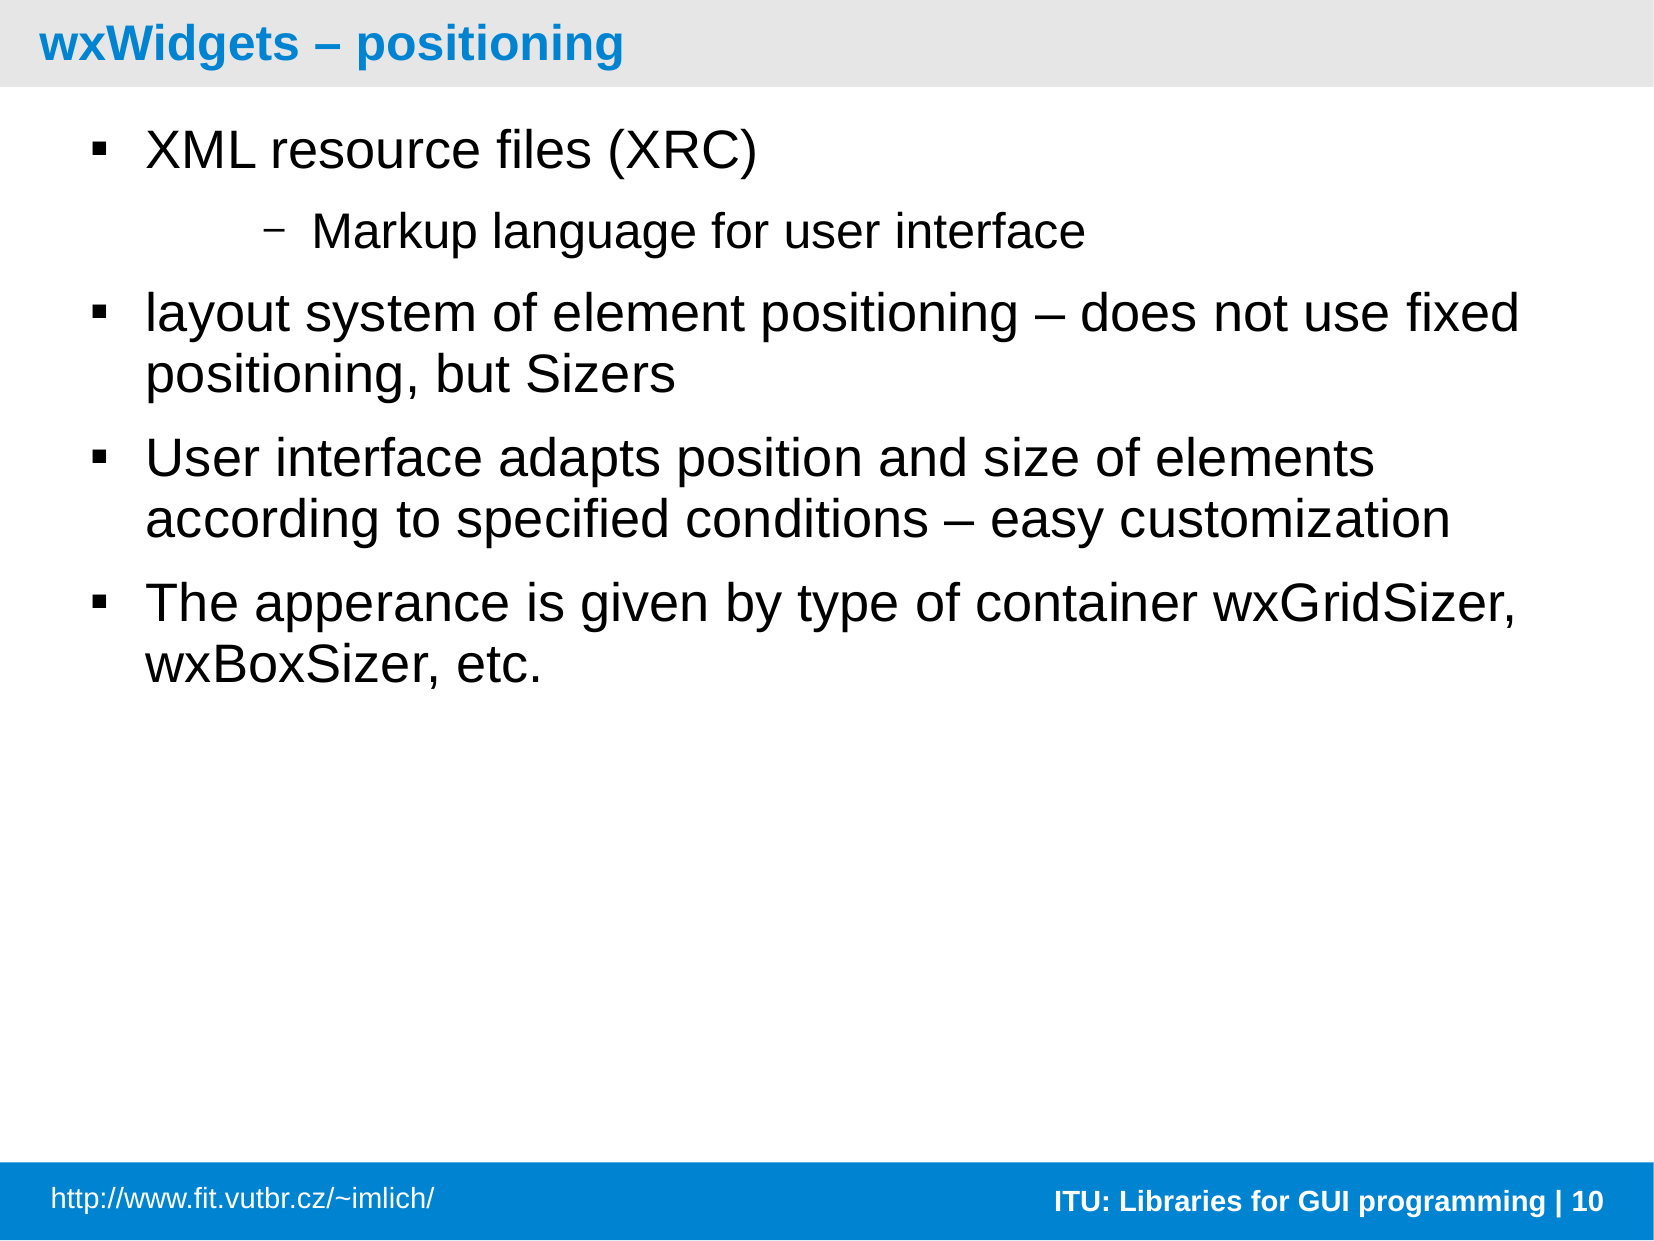

# wxWidgets – positioning
XML resource files (XRC)
Markup language for user interface
layout system of element positioning – does not use fixed positioning, but Sizers
User interface adapts position and size of elements according to specified conditions – easy customization
The apperance is given by type of container wxGridSizer, wxBoxSizer, etc.